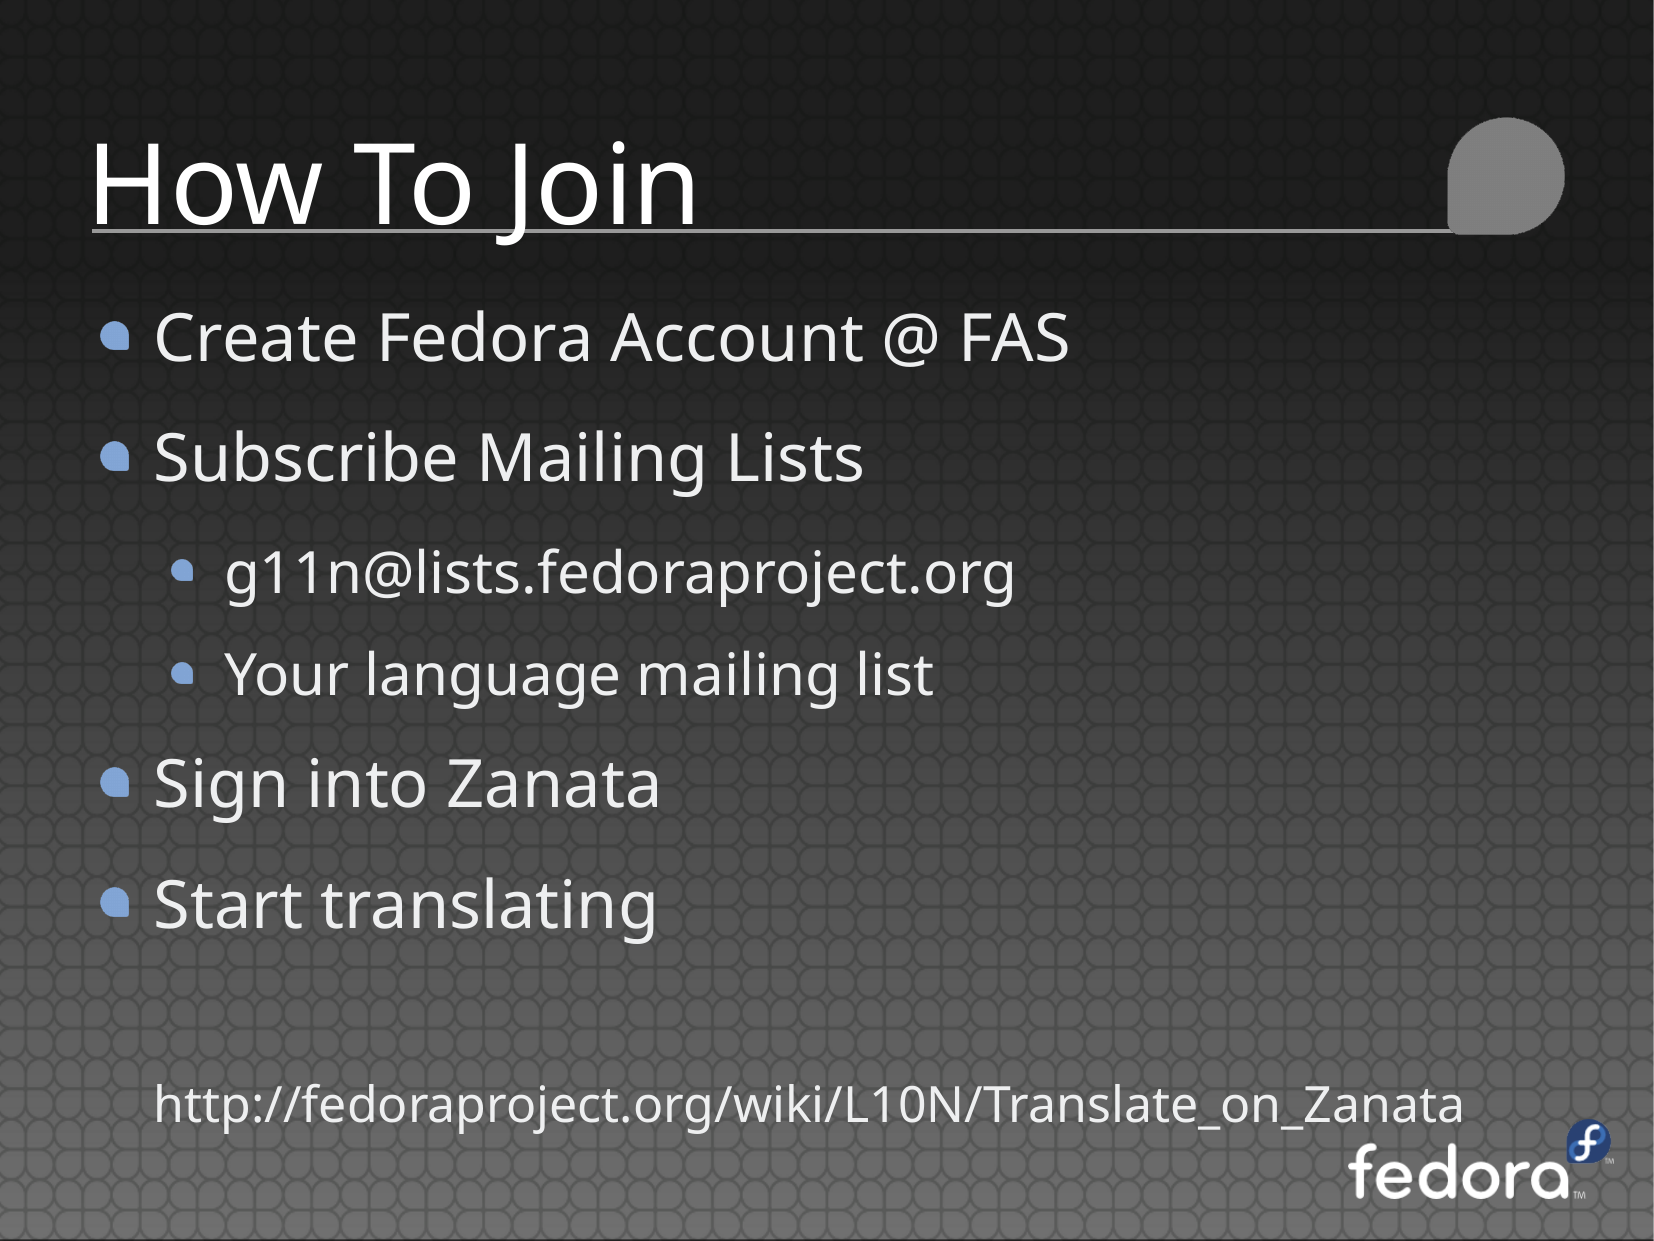

# How To Join
Create Fedora Account @ FAS
Subscribe Mailing Lists
g11n@lists.fedoraproject.org
Your language mailing list
Sign into Zanata
Start translating
http://fedoraproject.org/wiki/L10N/Translate_on_Zanata